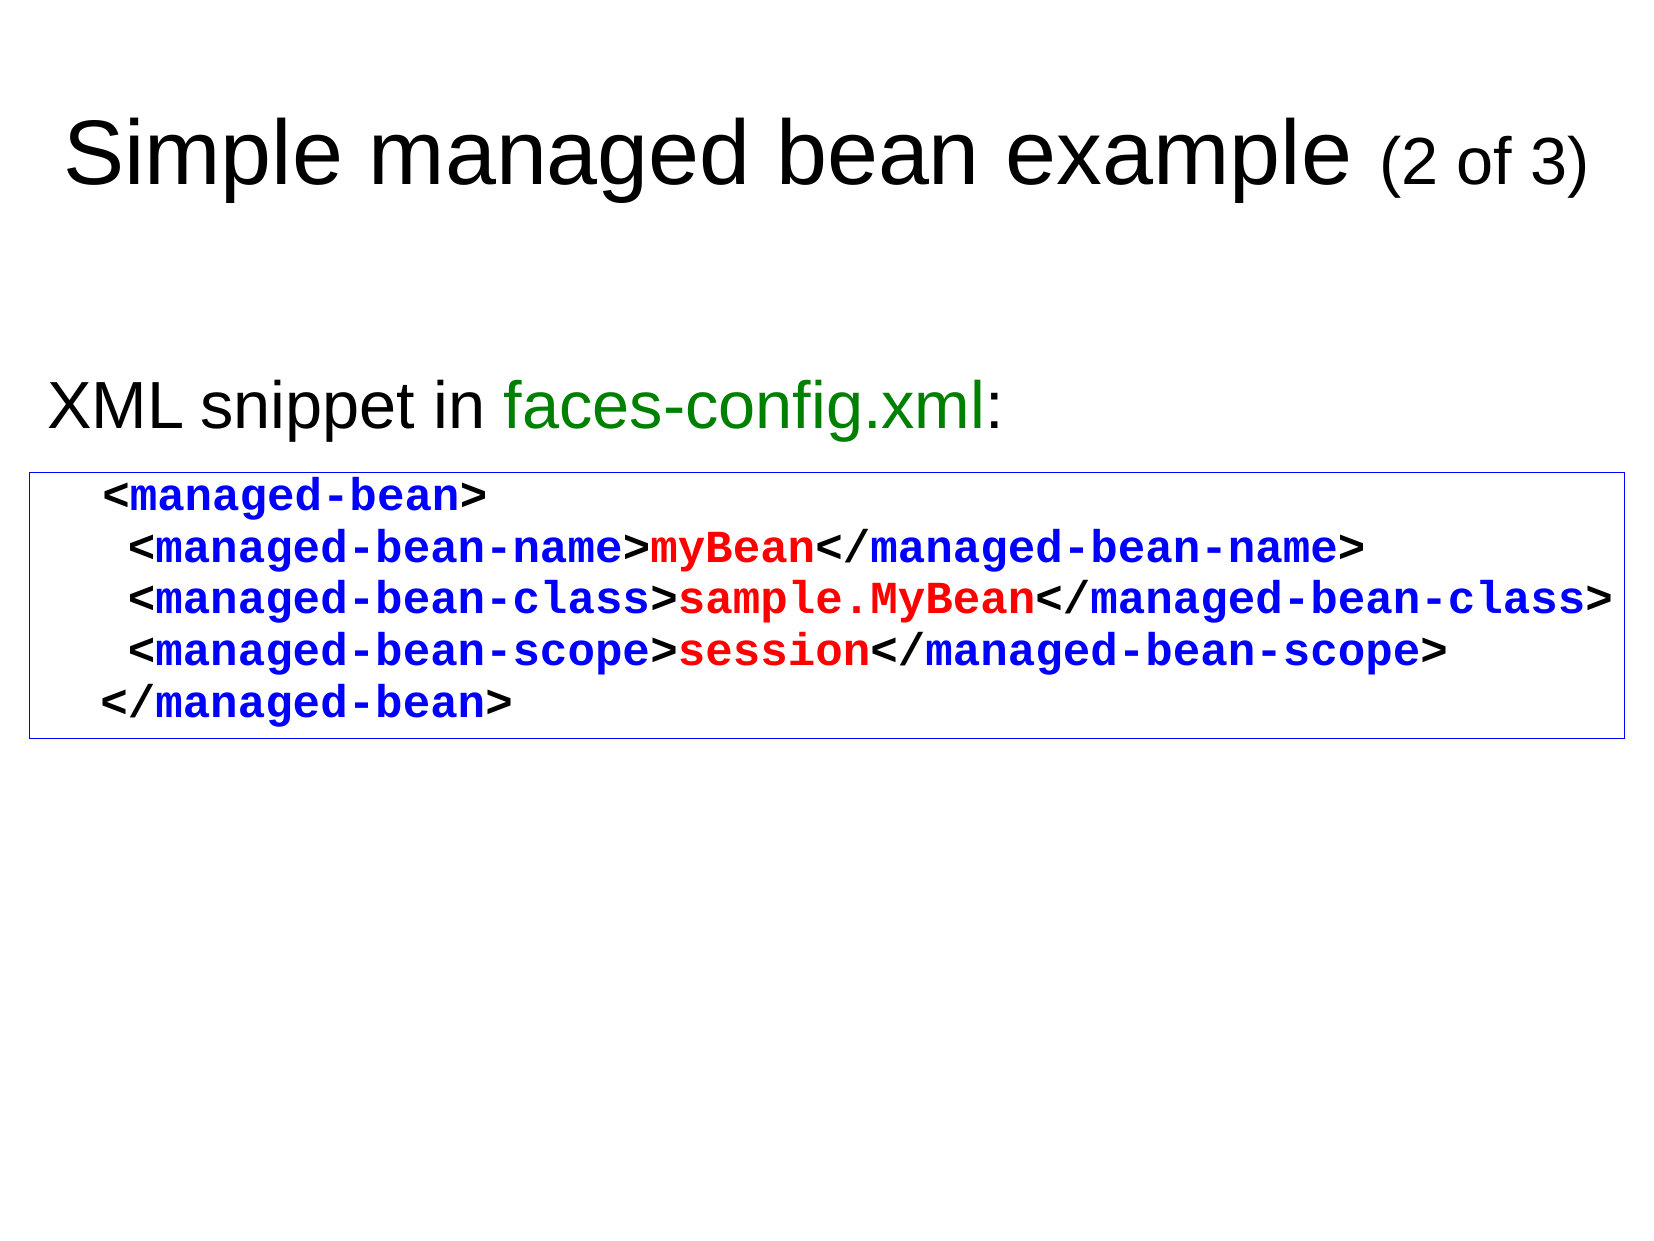

# Simple managed bean example (2 of 3)
XML snippet in faces-config.xml:
 <managed-bean>
 <managed-bean-name>myBean</managed-bean-name>
 <managed-bean-class>sample.MyBean</managed-bean-class>
 <managed-bean-scope>session</managed-bean-scope>
</managed-bean>